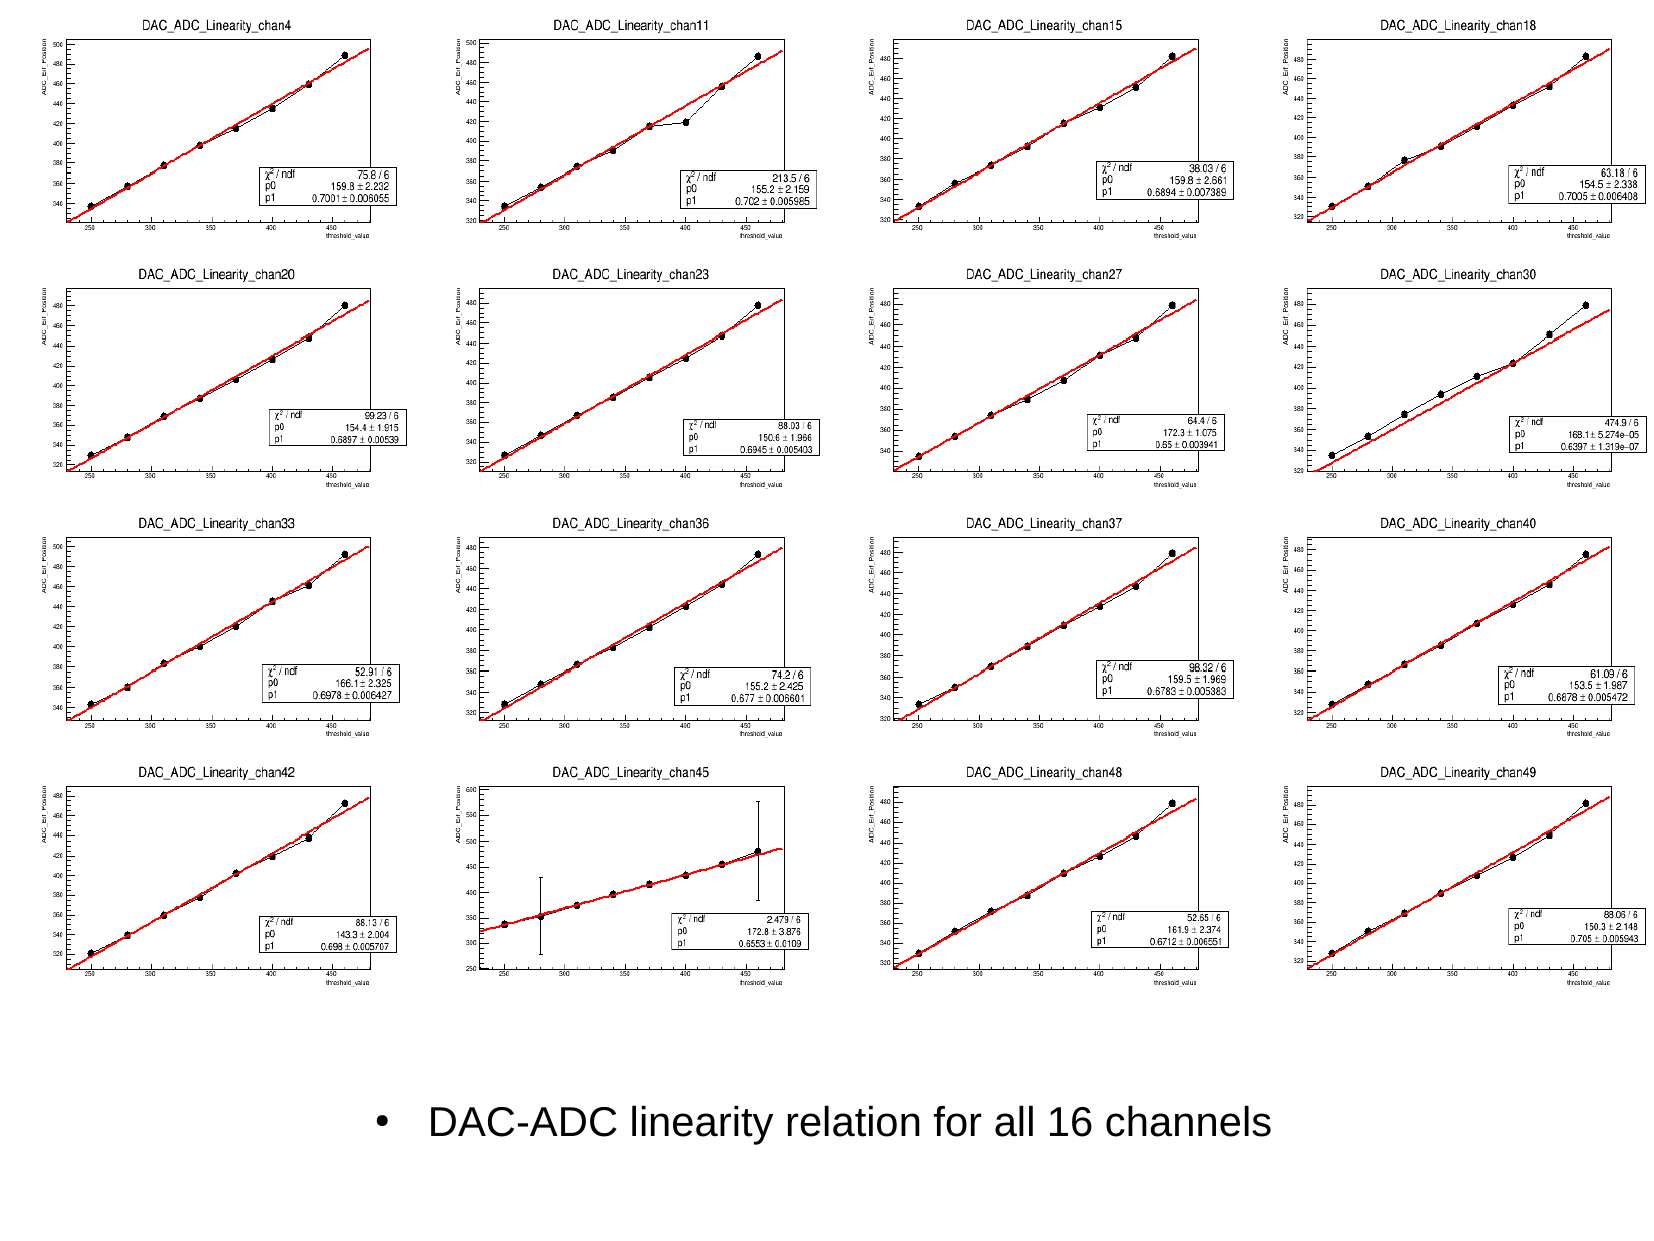

# DAC-ADC linearity relation for all 16 channels